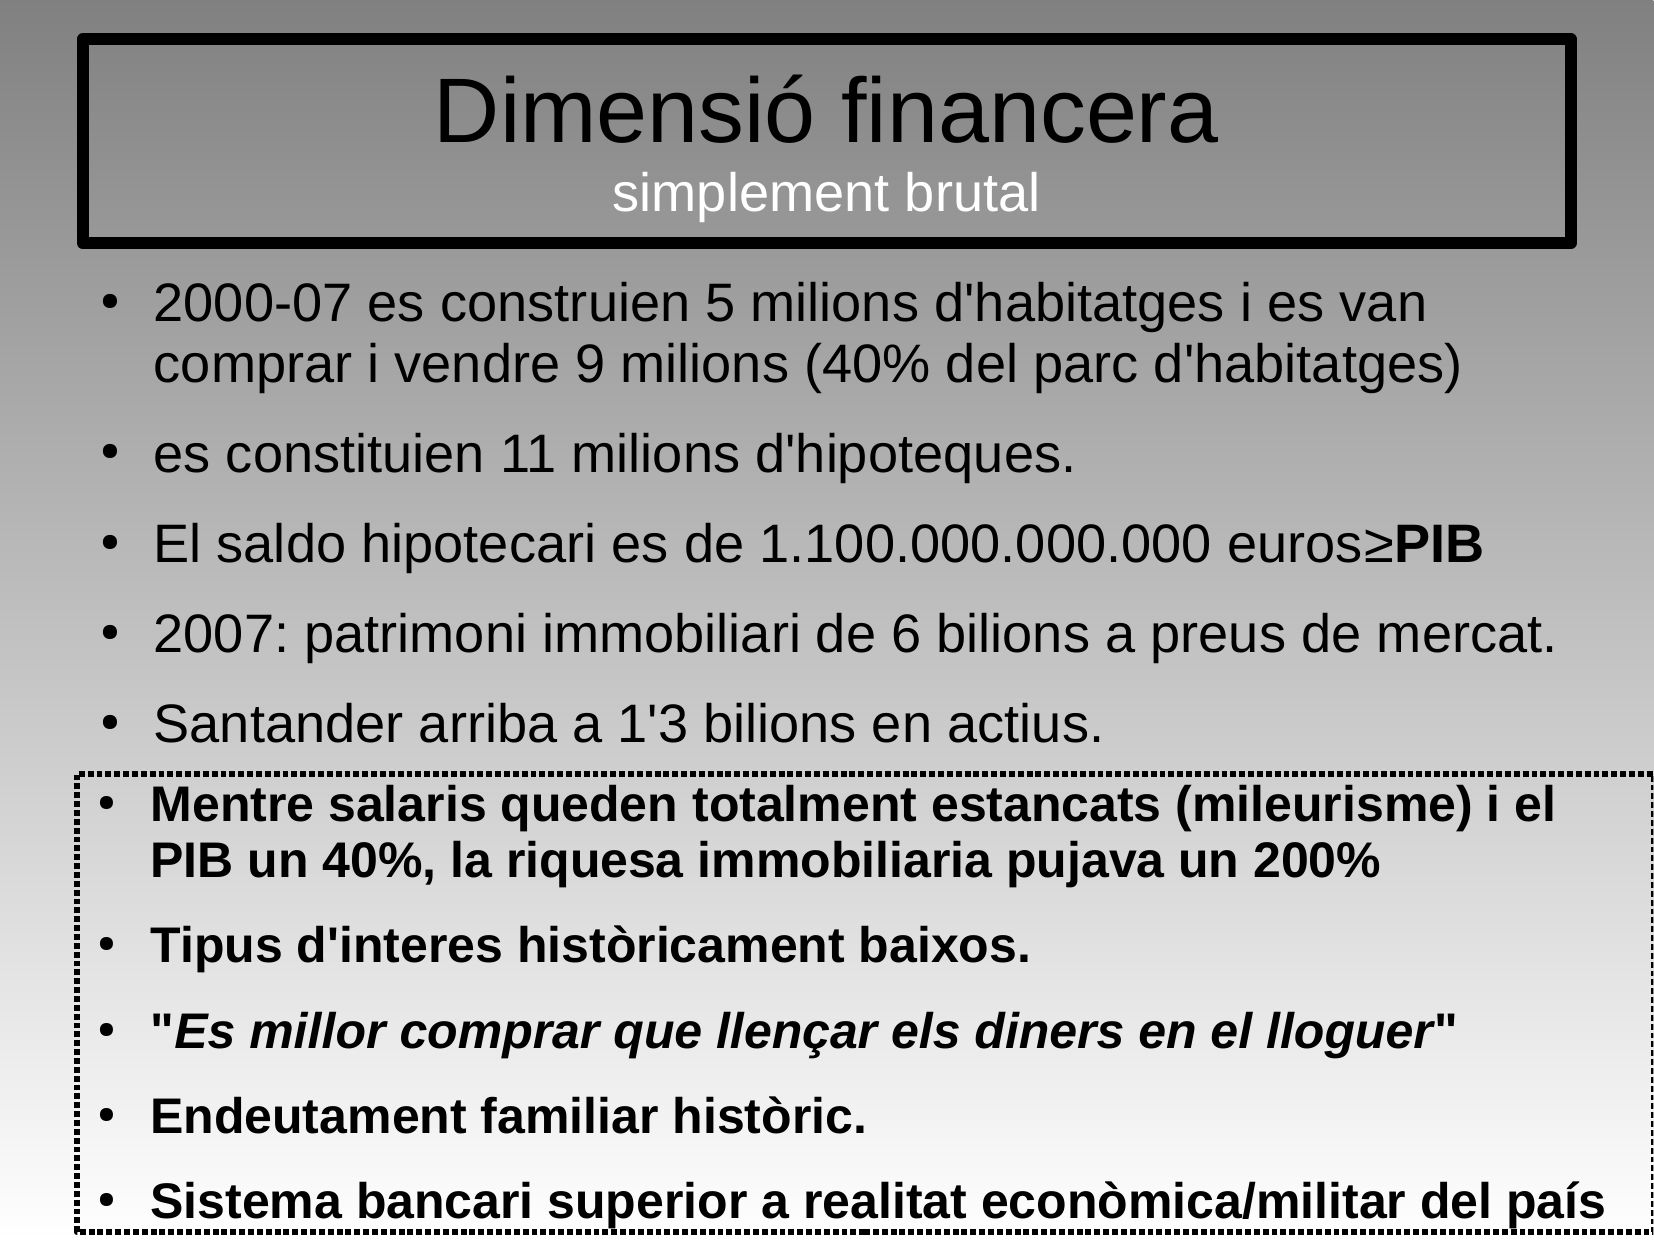

# Dimensió financera simplement brutal
2000-07 es construien 5 milions d'habitatges i es van comprar i vendre 9 milions (40% del parc d'habitatges)
es constituien 11 milions d'hipoteques.
El saldo hipotecari es de 1.100.000.000.000 euros≥PIB
2007: patrimoni immobiliari de 6 bilions a preus de mercat.
Santander arriba a 1'3 bilions en actius.
Mentre salaris queden totalment estancats (mileurisme) i el PIB un 40%, la riquesa immobiliaria pujava un 200%
Tipus d'interes històricament baixos.
"Es millor comprar que llençar els diners en el lloguer"
Endeutament familiar històric.
Sistema bancari superior a realitat econòmica/militar del país